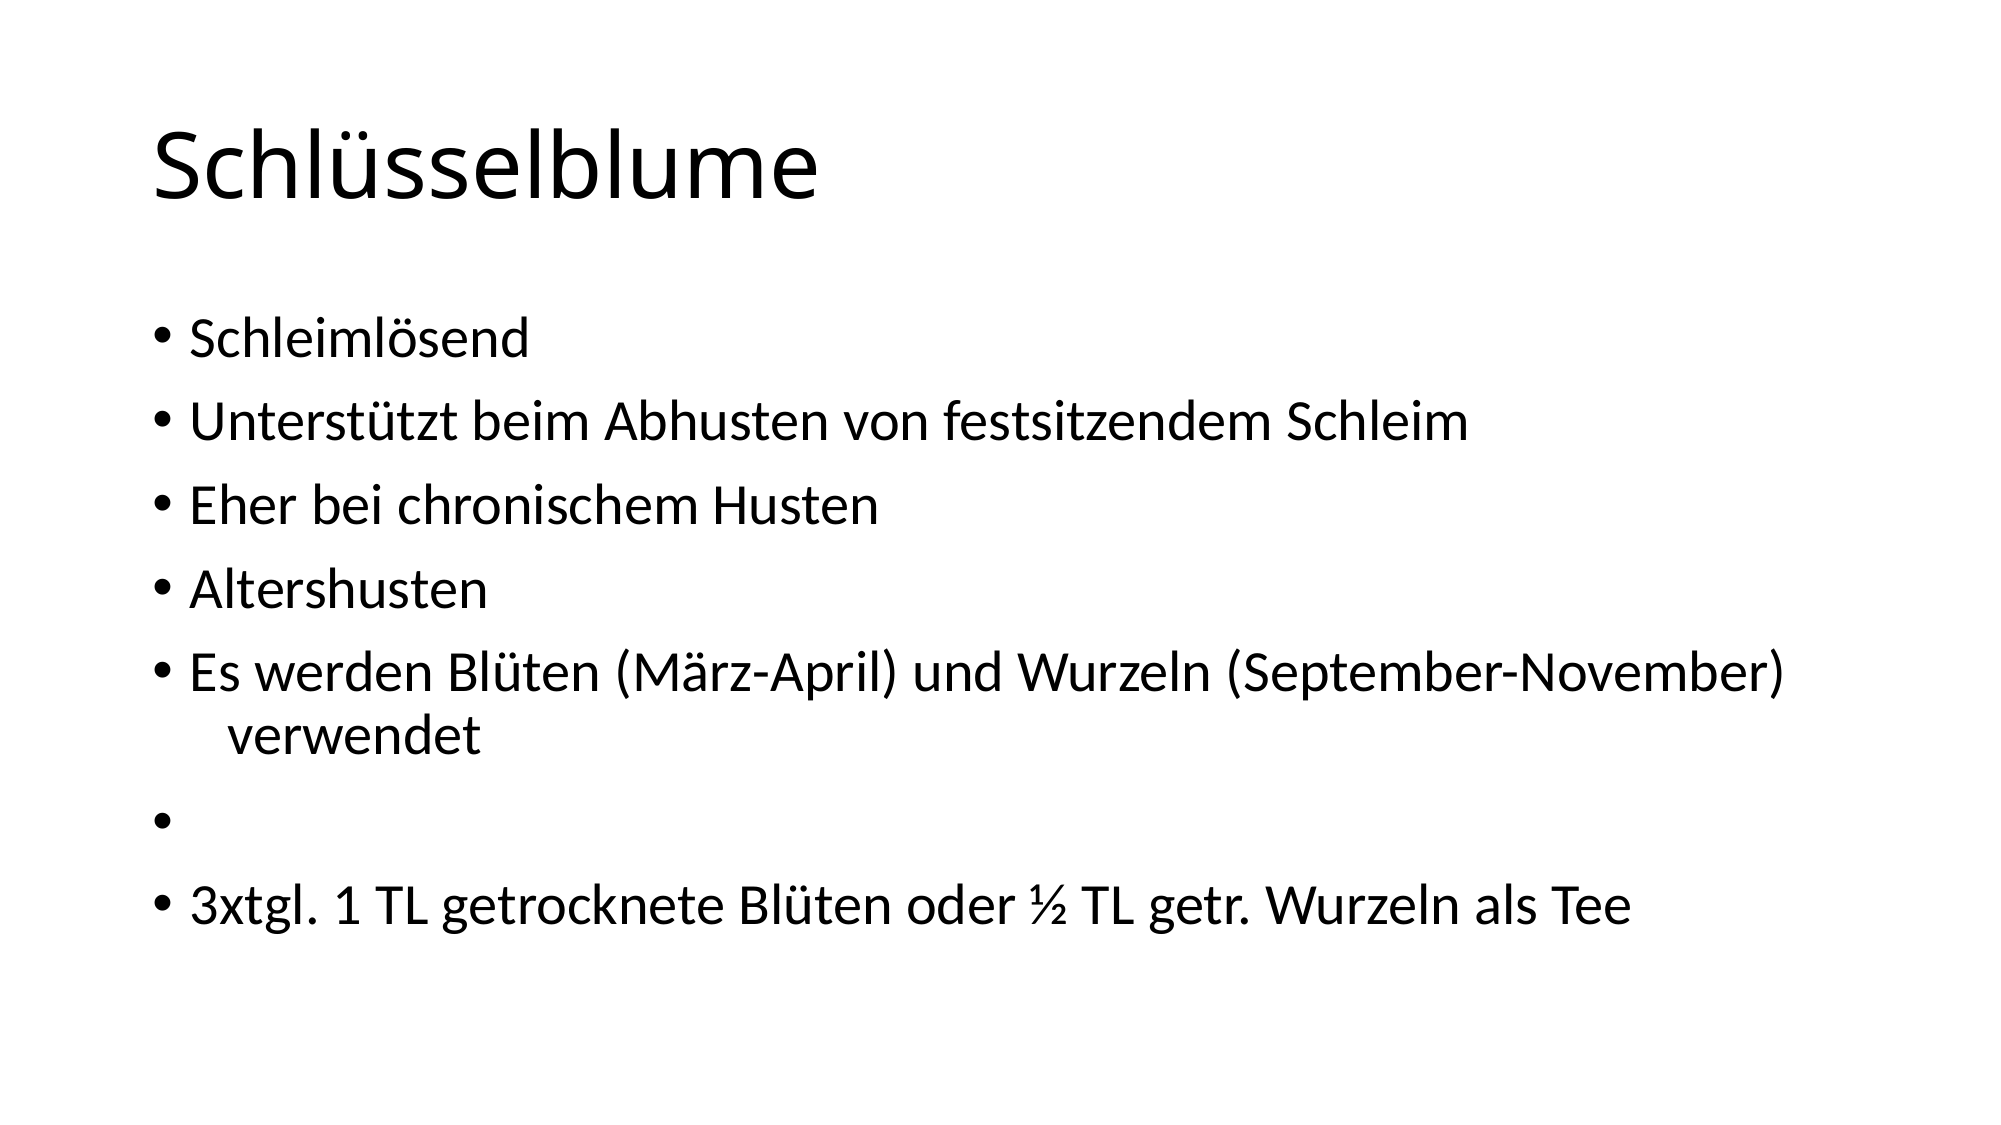

# Schlüsselblume
Schleimlösend
Unterstützt beim Abhusten von festsitzendem Schleim
Eher bei chronischem Husten
Altershusten
Es werden Blüten (März-April) und Wurzeln (September-November) verwendet
3xtgl. 1 TL getrocknete Blüten oder ½ TL getr. Wurzeln als Tee